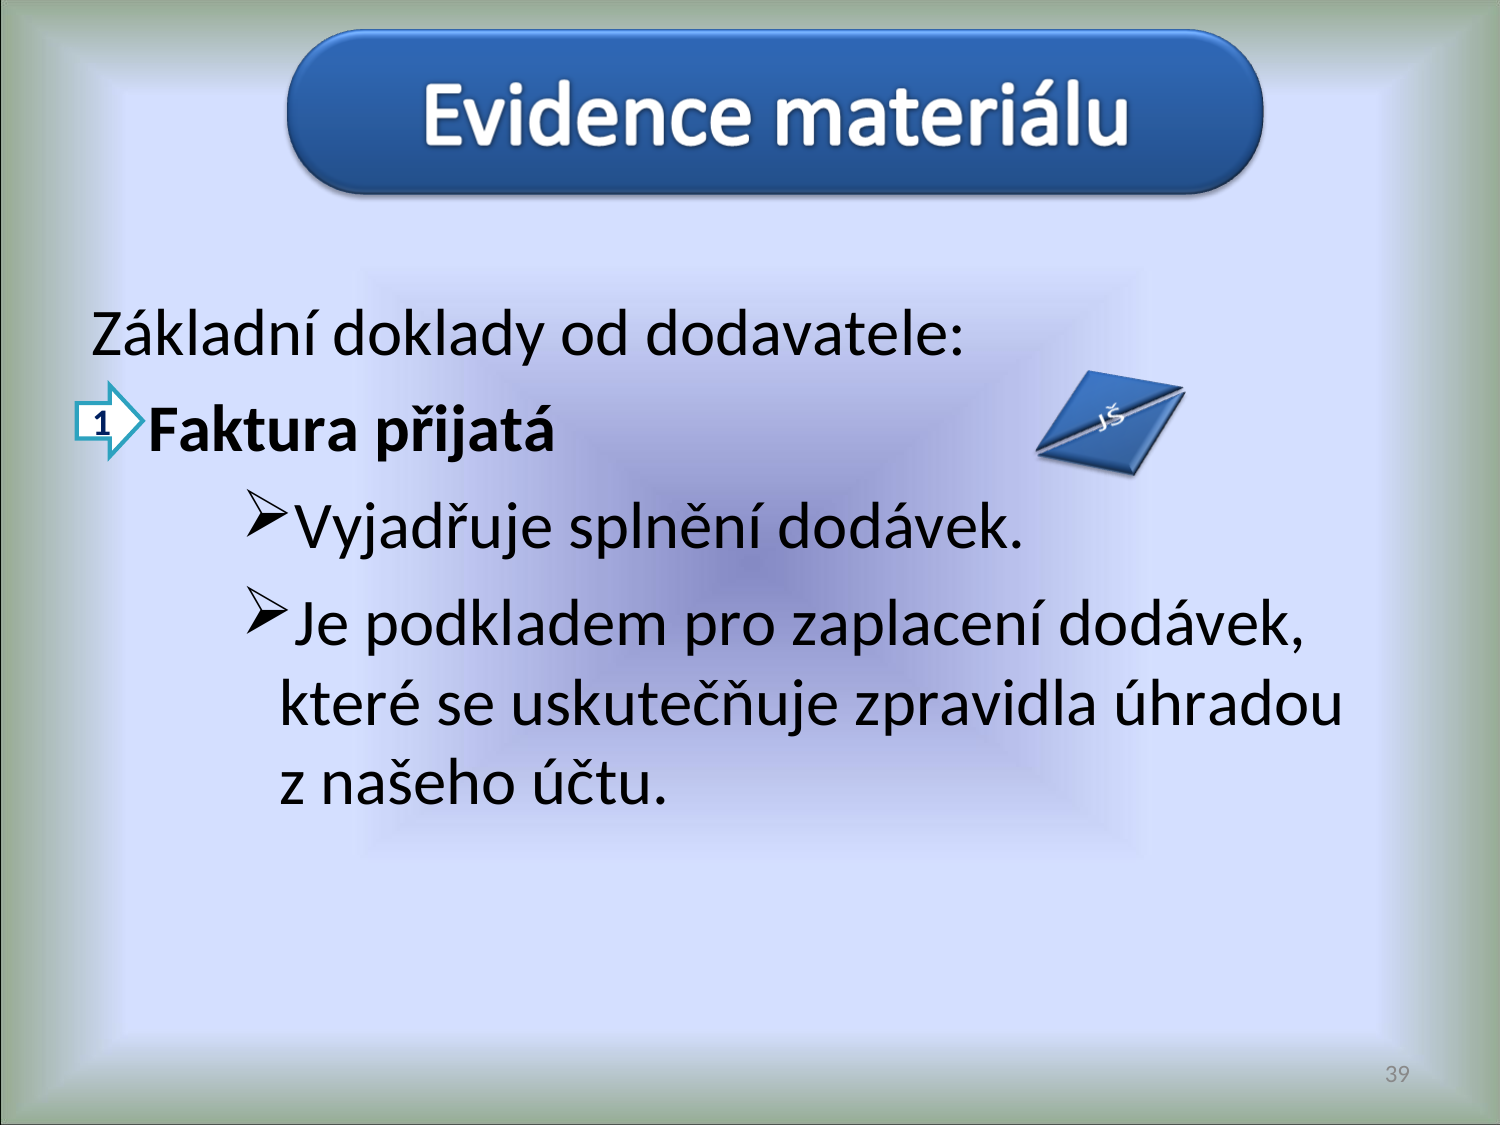

# Základní doklady od dodavatele:
	Faktura přijatá
Vyjadřuje splnění dodávek.
Je podkladem pro zaplacení dodávek, které se uskutečňuje zpravidla úhradou z našeho účtu.
1